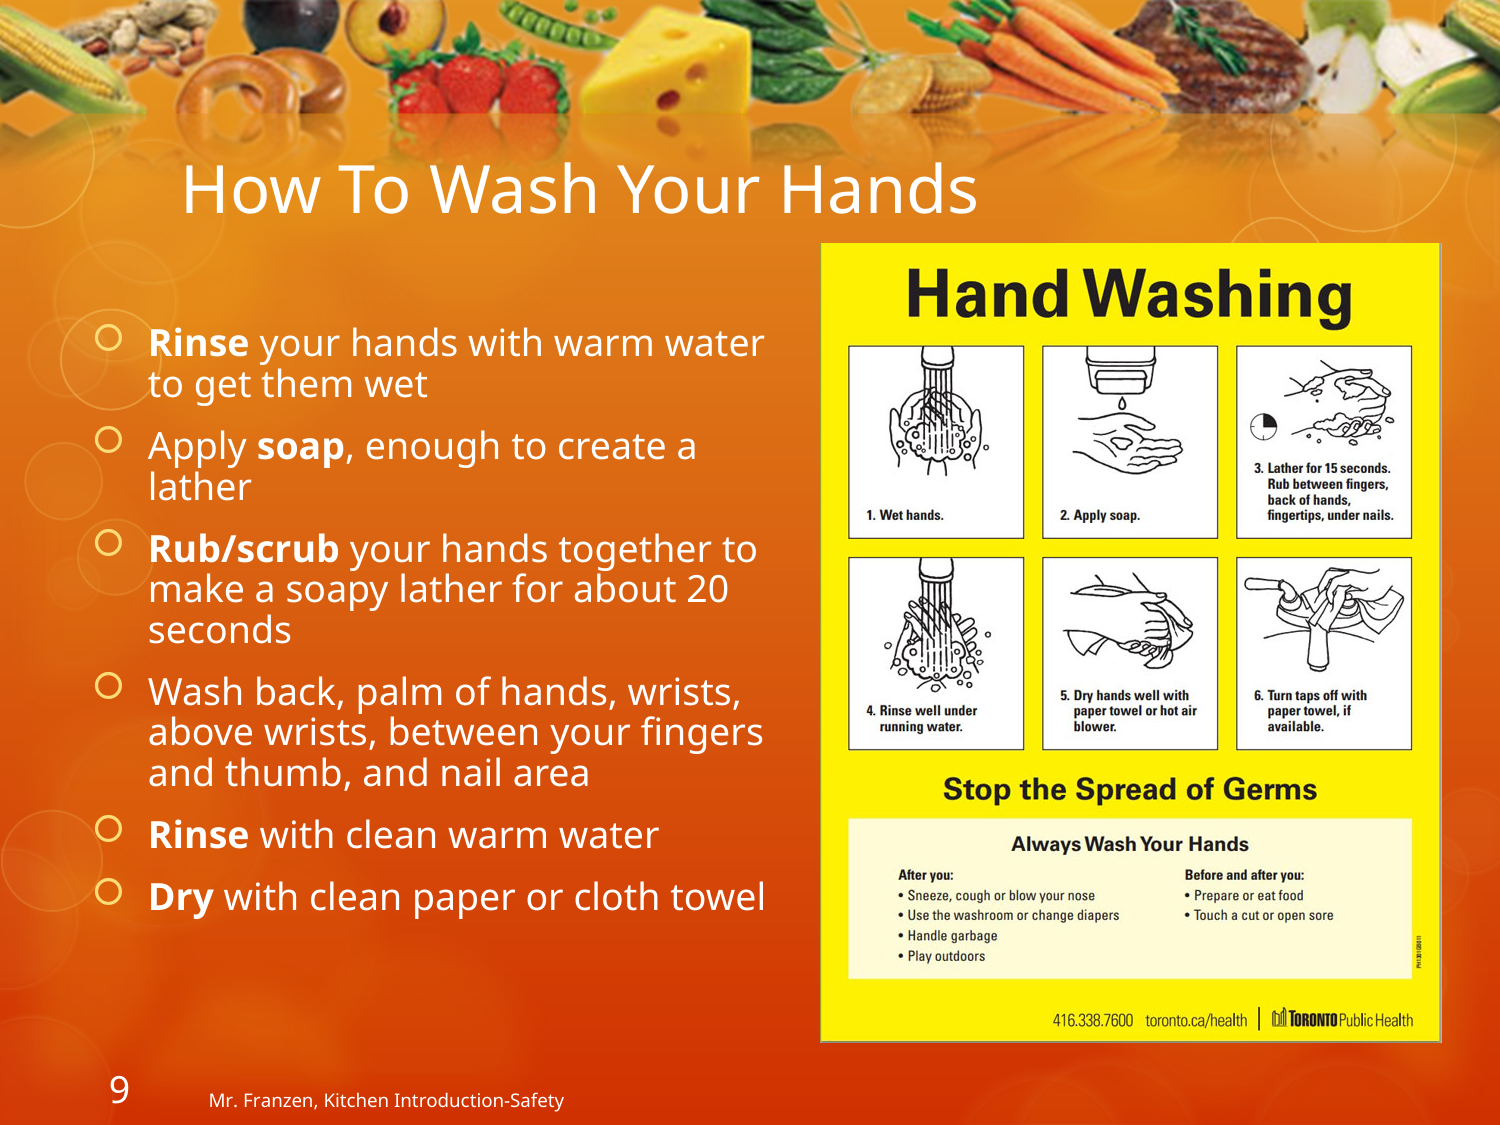

# How To Wash Your Hands
Rinse your hands with warm water to get them wet
Apply soap, enough to create a lather
Rub/scrub your hands together to make a soapy lather for about 20 seconds
Wash back, palm of hands, wrists, above wrists, between your fingers and thumb, and nail area
Rinse with clean warm water
Dry with clean paper or cloth towel
Mr. Franzen, Kitchen Introduction-Safety